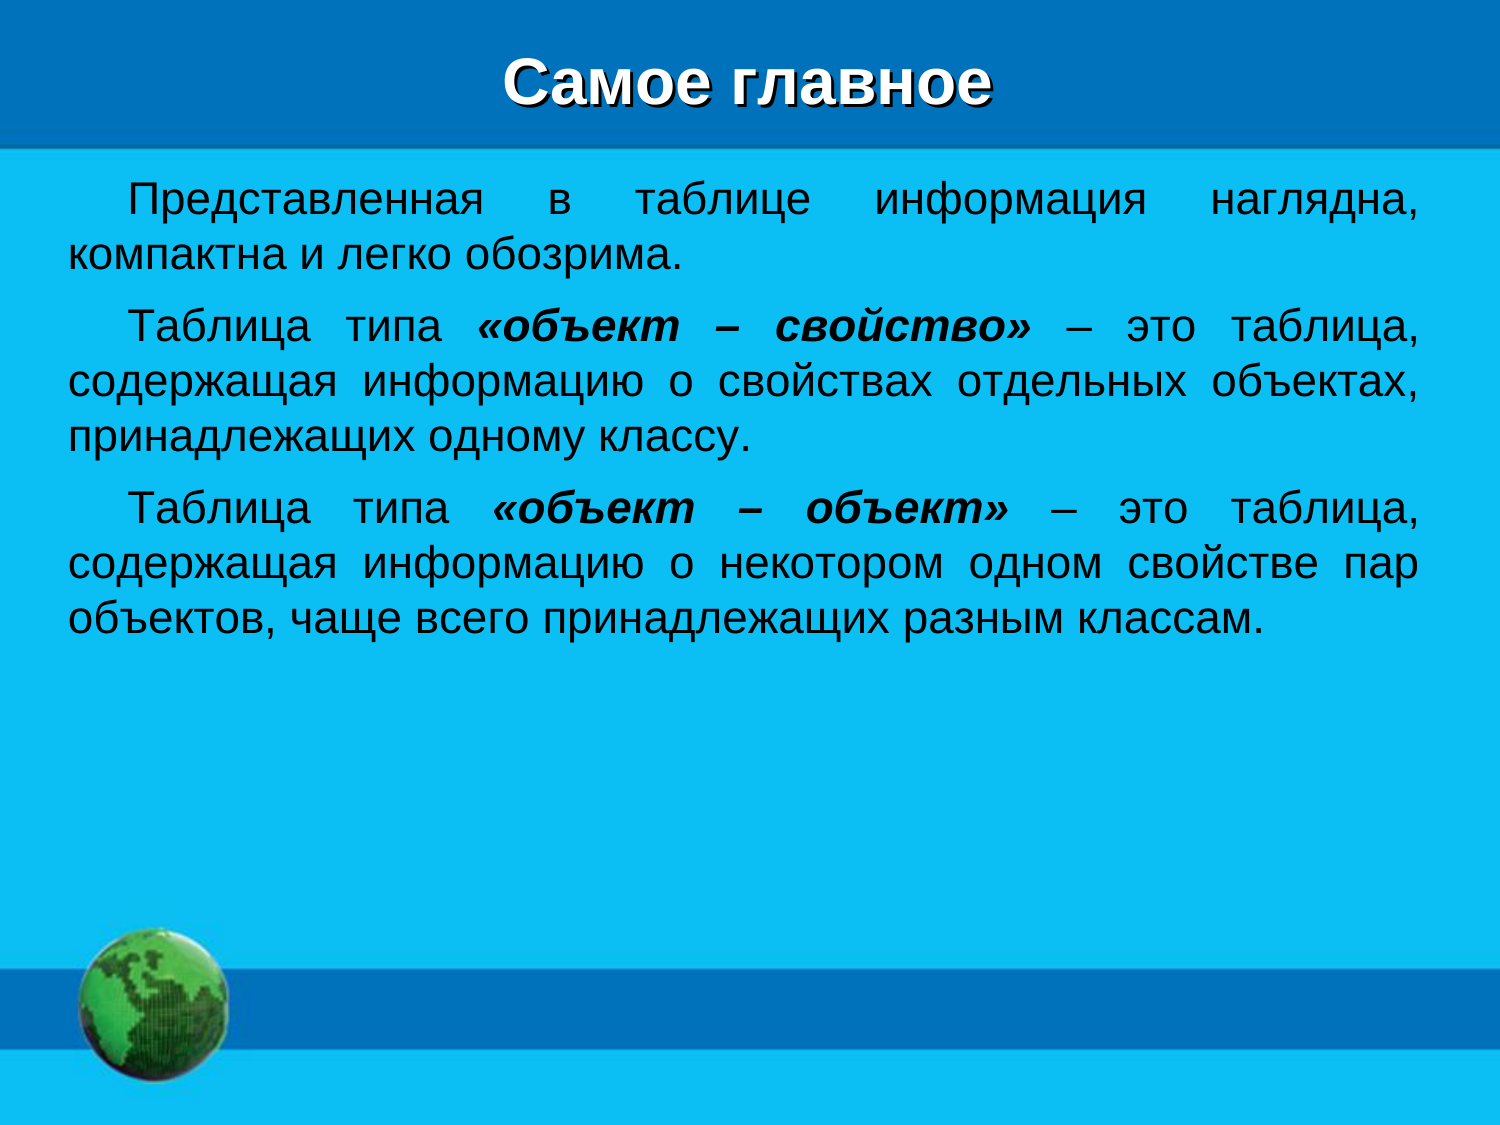

Самое главное
Представленная в таблице информация наглядна, компактна и легко обозрима.
Таблица типа «объект – свойство» – это таблица, содержащая информацию о свойствах отдельных объектах, принадлежащих одному классу.
Таблица типа «объект – объект» – это таблица, содержащая информацию о некотором одном свойстве пар объектов, чаще всего принадлежащих разным классам.